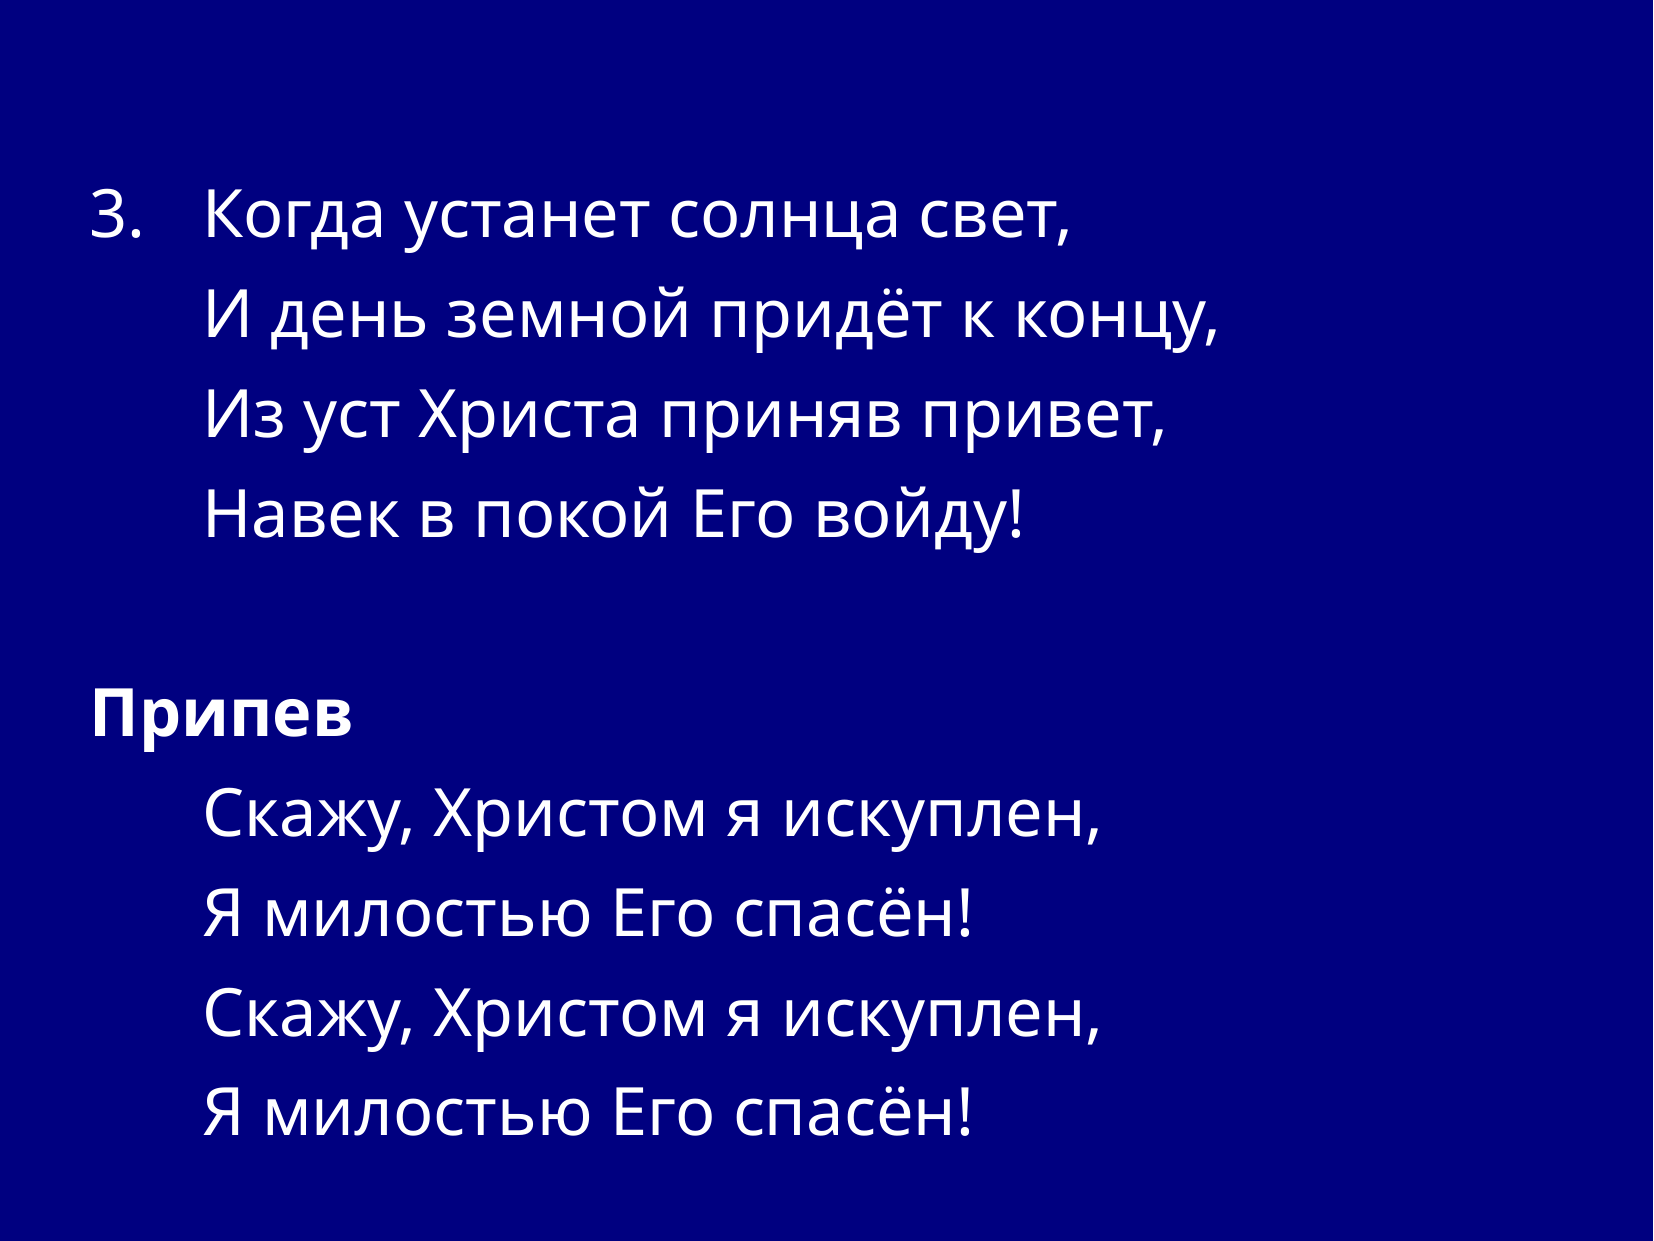

3.	Когда устанет солнца свет,
	И день земной придёт к концу,
	Из уст Христа приняв привет,
	Навек в покой Его войду!
Припев
	Скажу, Христом я искуплен,
	Я милостью Его спасён!
	Скажу, Христом я искуплен,
	Я милостью Его спасён!